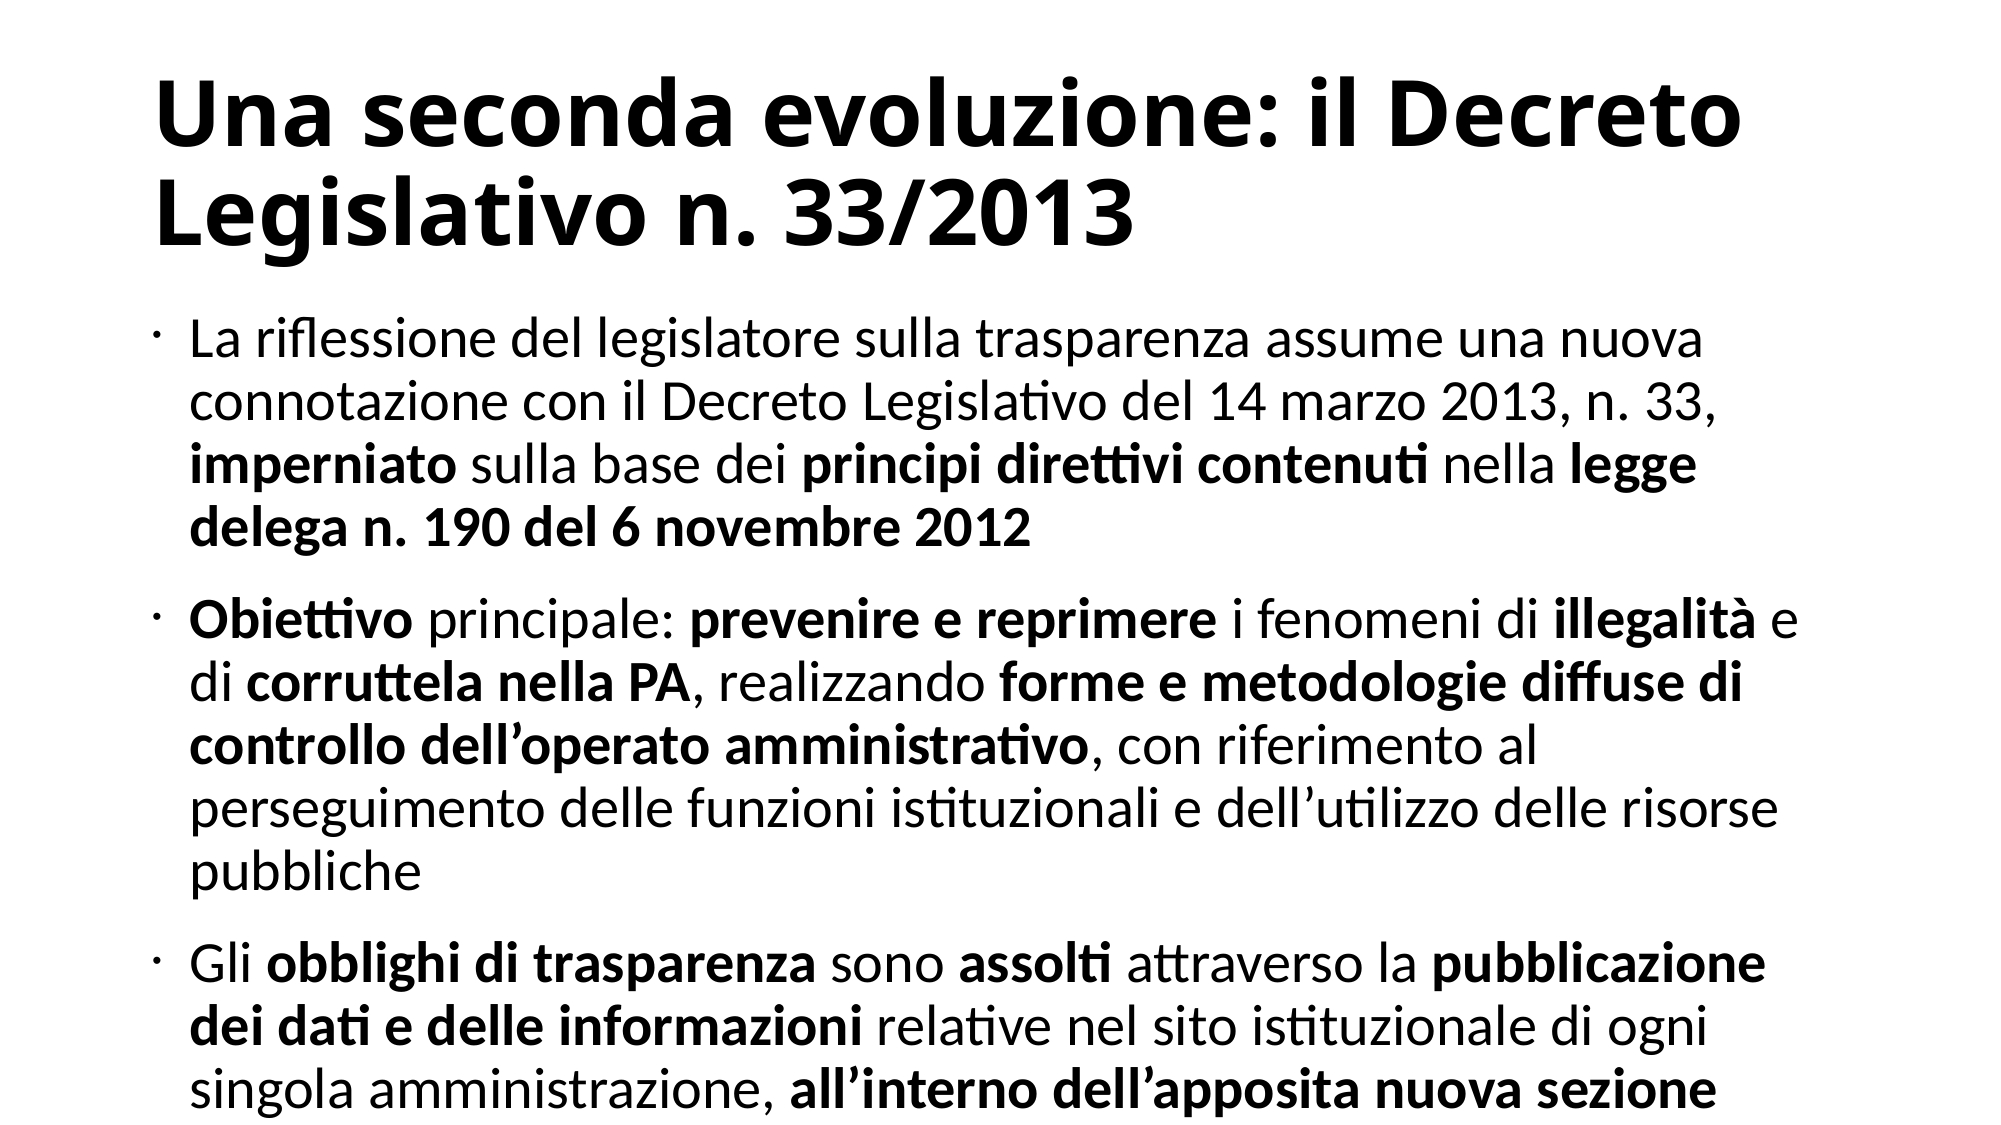

# Una seconda evoluzione: il Decreto Legislativo n. 33/2013
La riflessione del legislatore sulla trasparenza assume una nuova connotazione con il Decreto Legislativo del 14 marzo 2013, n. 33, imperniato sulla base dei principi direttivi contenuti nella legge delega n. 190 del 6 novembre 2012
Obiettivo principale: prevenire e reprimere i fenomeni di illegalità e di corruttela nella PA, realizzando forme e metodologie diffuse di controllo dell’operato amministrativo, con riferimento al perseguimento delle funzioni istituzionali e dell’utilizzo delle risorse pubbliche
Gli obblighi di trasparenza sono assolti attraverso la pubblicazione dei dati e delle informazioni relative nel sito istituzionale di ogni singola amministrazione, all’interno dell’apposita nuova sezione denominata «Amministrazione trasparente»